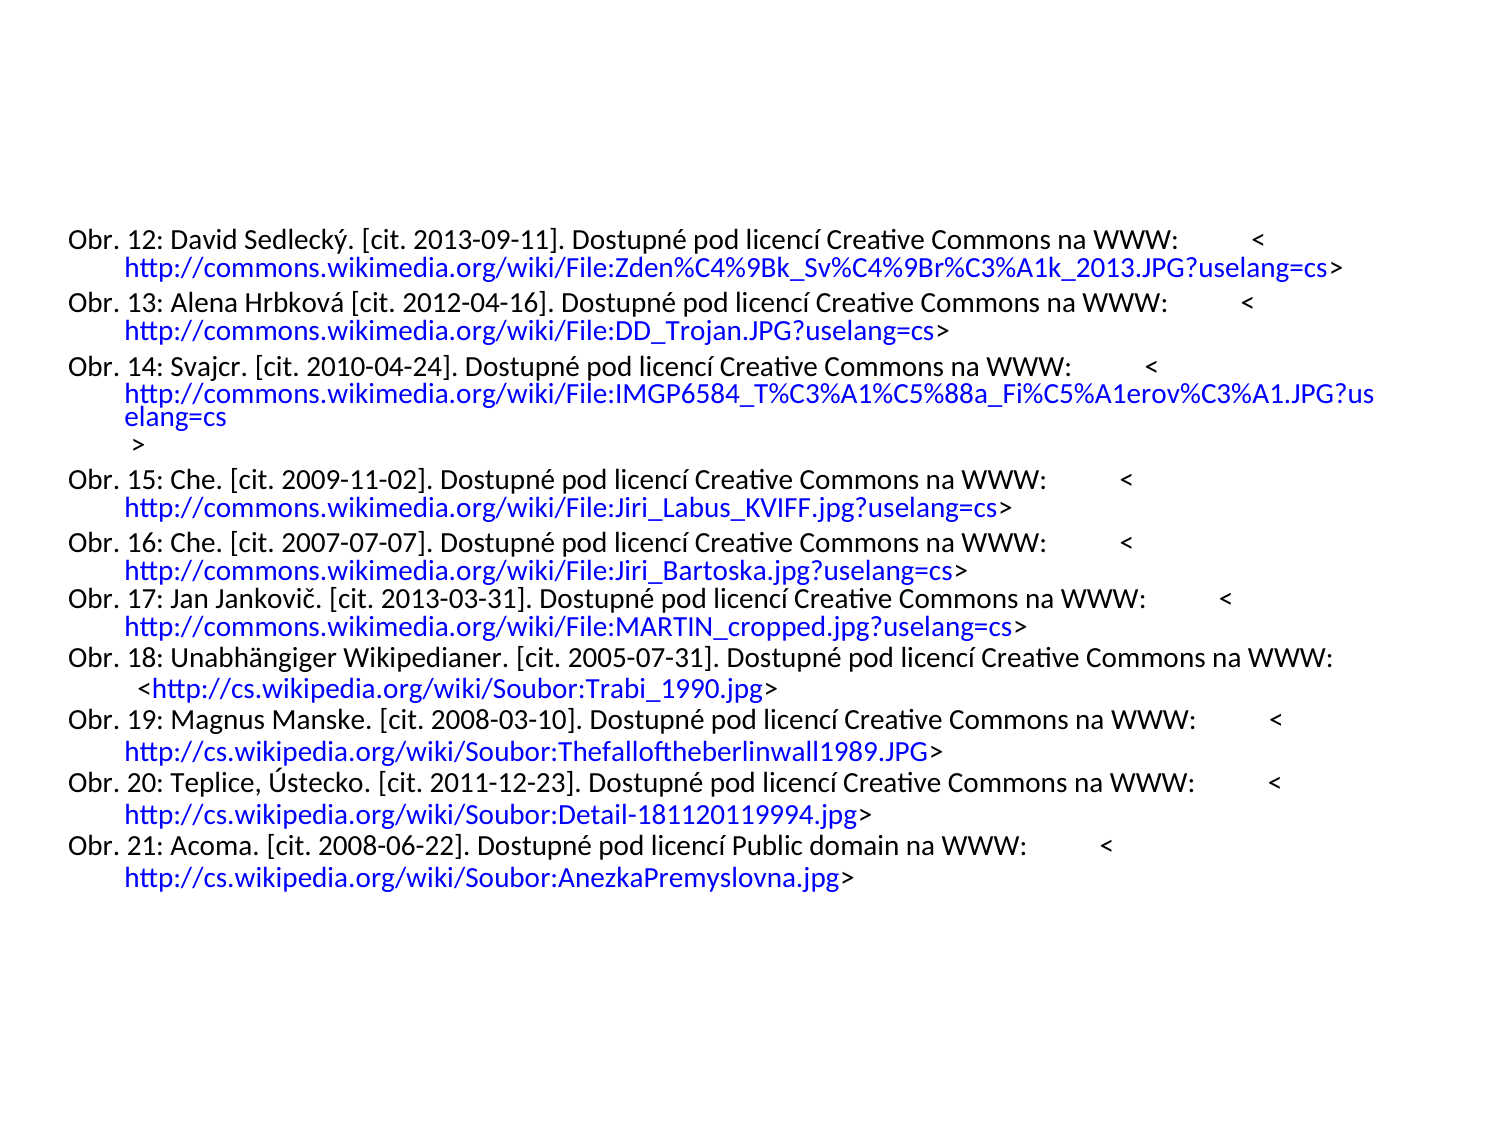

# Obr. 12: David Sedlecký. [cit. 2013-09-11]. Dostupné pod licencí Creative Commons na WWW: <http://commons.wikimedia.org/wiki/File:Zden%C4%9Bk_Sv%C4%9Br%C3%A1k_2013.JPG?uselang=cs>
Obr. 13: Alena Hrbková [cit. 2012-04-16]. Dostupné pod licencí Creative Commons na WWW: <http://commons.wikimedia.org/wiki/File:DD_Trojan.JPG?uselang=cs>
Obr. 14: Svajcr. [cit. 2010-04-24]. Dostupné pod licencí Creative Commons na WWW: <http://commons.wikimedia.org/wiki/File:IMGP6584_T%C3%A1%C5%88a_Fi%C5%A1erov%C3%A1.JPG?uselang=cs >
Obr. 15: Che. [cit. 2009-11-02]. Dostupné pod licencí Creative Commons na WWW: <http://commons.wikimedia.org/wiki/File:Jiri_Labus_KVIFF.jpg?uselang=cs>
Obr. 16: Che. [cit. 2007-07-07]. Dostupné pod licencí Creative Commons na WWW: <http://commons.wikimedia.org/wiki/File:Jiri_Bartoska.jpg?uselang=cs>
Obr. 17: Jan Jankovič. [cit. 2013-03-31]. Dostupné pod licencí Creative Commons na WWW: <http://commons.wikimedia.org/wiki/File:MARTIN_cropped.jpg?uselang=cs>
Obr. 18: Unabhängiger Wikipedianer. [cit. 2005-07-31]. Dostupné pod licencí Creative Commons na WWW: <http://cs.wikipedia.org/wiki/Soubor:Trabi_1990.jpg>
Obr. 19: Magnus Manske. [cit. 2008-03-10]. Dostupné pod licencí Creative Commons na WWW: <http://cs.wikipedia.org/wiki/Soubor:Thefalloftheberlinwall1989.JPG>
Obr. 20: Teplice, Ústecko. [cit. 2011-12-23]. Dostupné pod licencí Creative Commons na WWW: <http://cs.wikipedia.org/wiki/Soubor:Detail-181120119994.jpg>
Obr. 21: Acoma. [cit. 2008-06-22]. Dostupné pod licencí Public domain na WWW: <http://cs.wikipedia.org/wiki/Soubor:AnezkaPremyslovna.jpg>